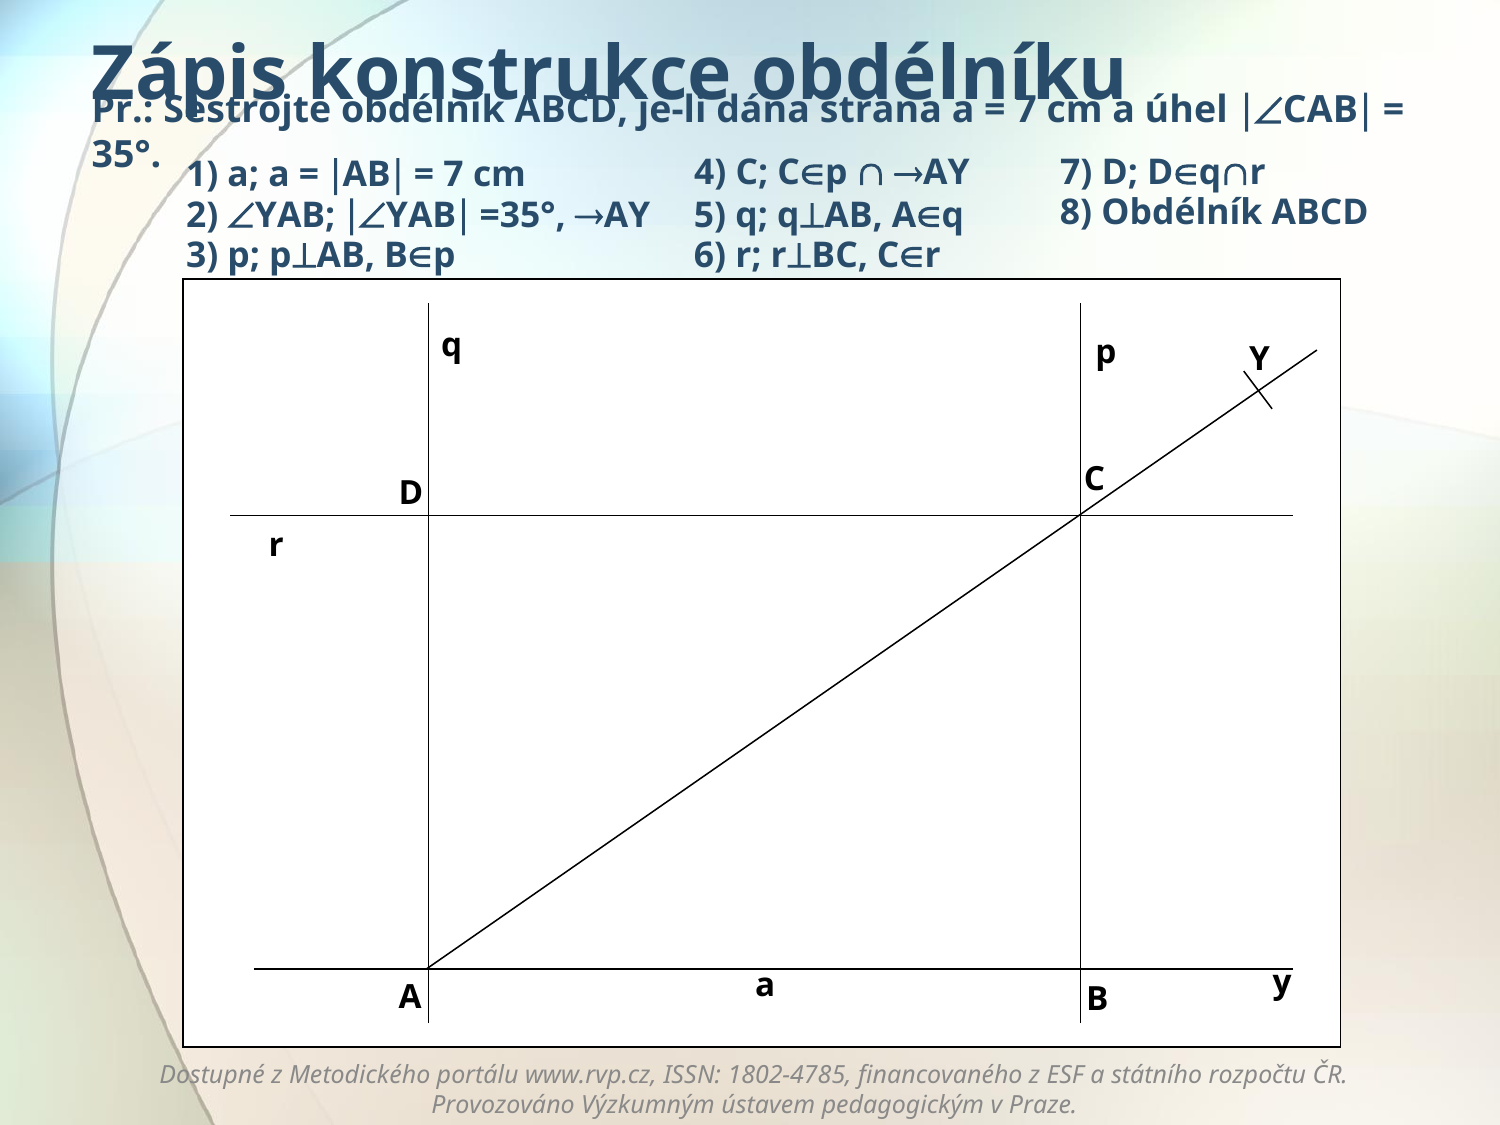

# Zápis konstrukce obdélníku
Př.: Sestrojte obdélník ABCD, je-li dána strana a = 7 cm a úhel CAB = 35°.
4) C; Cp  AY
7) D; Dqr
1) a; a = AB = 7 cm
8) Obdélník ABCD
2) YAB; YAB =35°, AY
5) q; qAB, Aq
3) p; pAB, Bp
6) r; rBC, Cr
q
p
Y
C
D
r
y
a
A
B